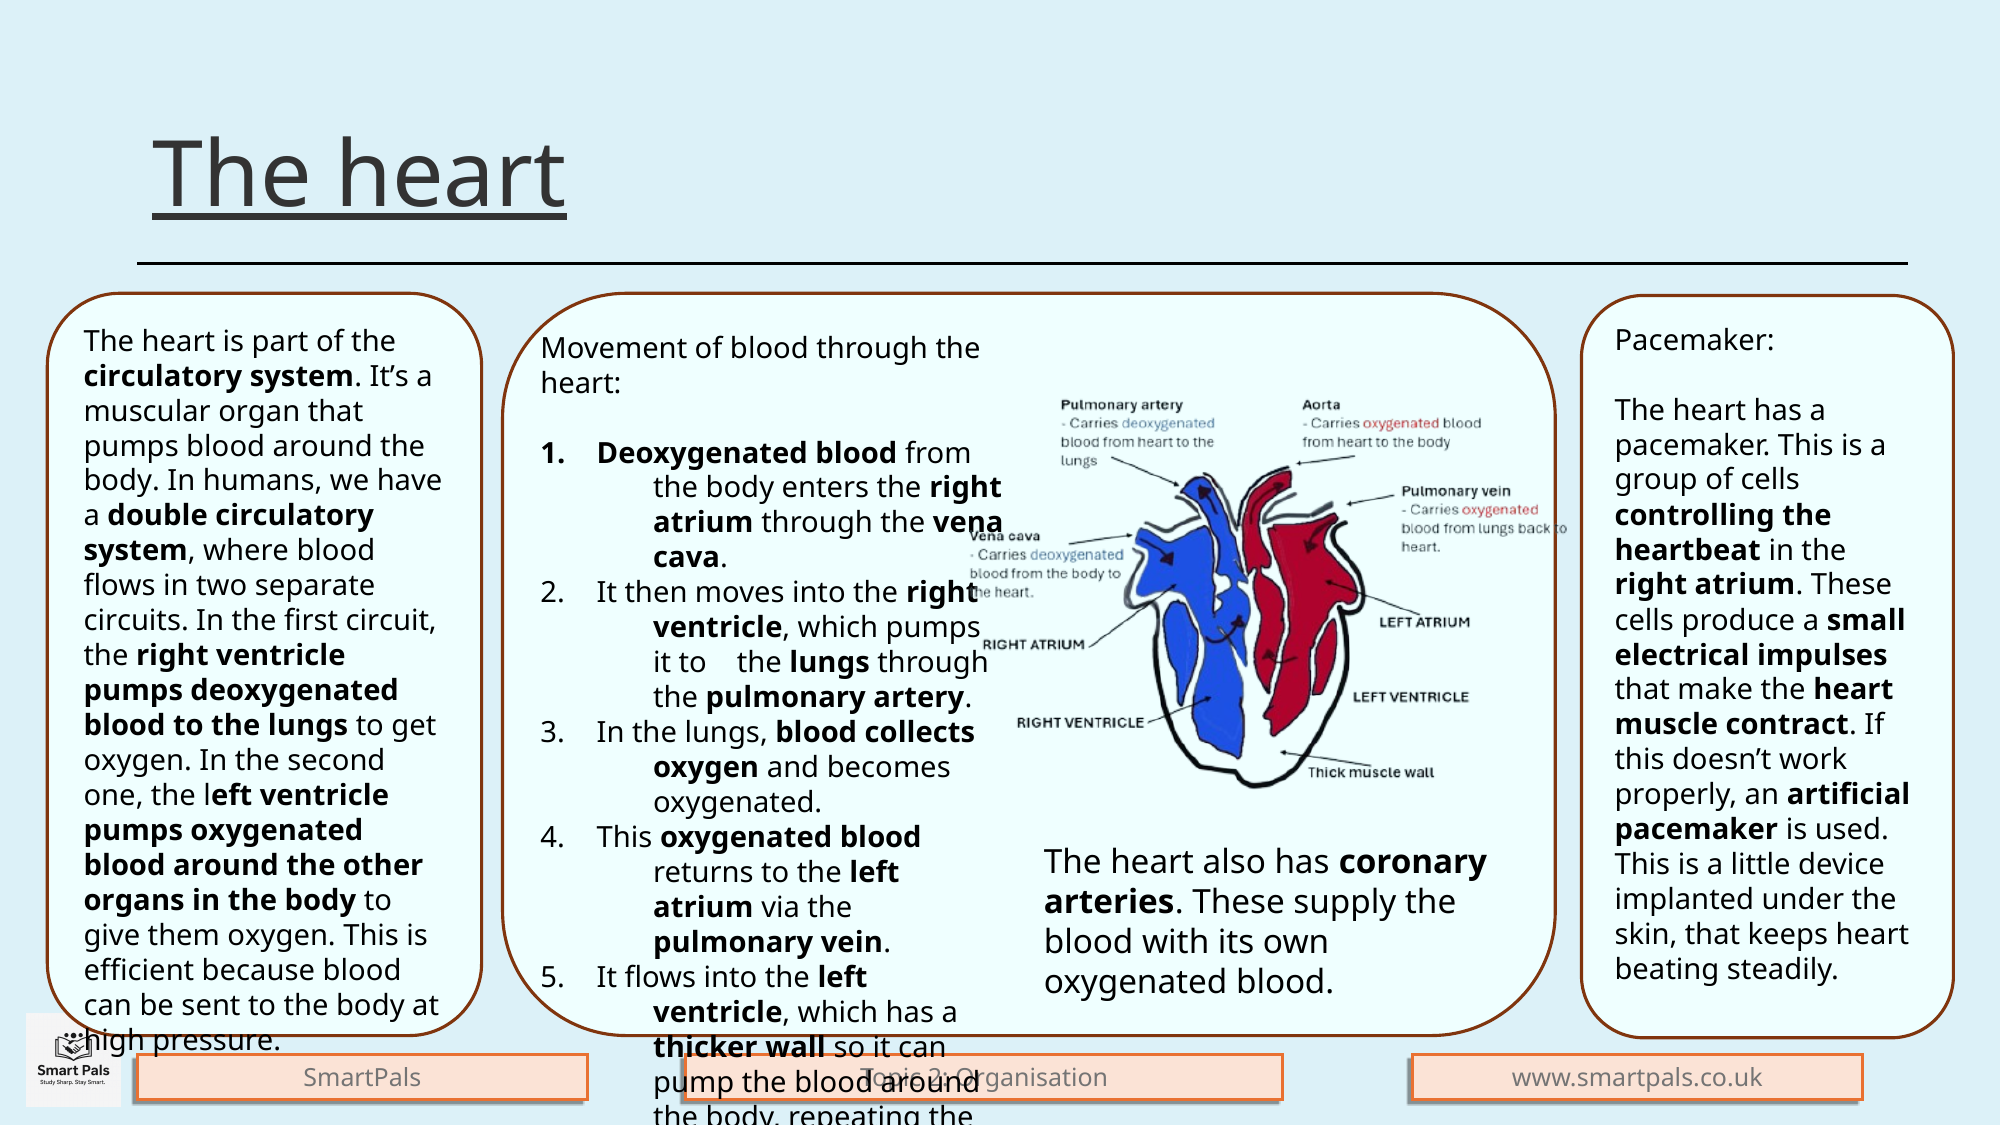

# The heart
The heart is part of the circulatory system. It’s a muscular organ that pumps blood around the body. In humans, we have a double circulatory system, where blood flows in two separate circuits. In the first circuit, the right ventricle pumps deoxygenated blood to the lungs to get oxygen. In the second one, the left ventricle pumps oxygenated blood around the other organs in the body to give them oxygen. This is efficient because blood can be sent to the body at high pressure.
Pacemaker:
The heart has a pacemaker. This is a group of cells controlling the heartbeat in the right atrium. These cells produce a small electrical impulses that make the heart muscle contract. If this doesn’t work properly, an artificial pacemaker is used. This is a little device implanted under the skin, that keeps heart beating steadily.
Movement of blood through the heart:
Deoxygenated blood from the body enters the right atrium through the vena cava.
It then moves into the right ventricle, which pumps it to the lungs through the pulmonary artery.
In the lungs, blood collects oxygen and becomes oxygenated.
This oxygenated blood returns to the left atrium via the pulmonary vein.
It flows into the left ventricle, which has a thicker wall so it can pump the blood around the body, repeating the cycle.
The heart also has coronary arteries. These supply the blood with its own oxygenated blood.